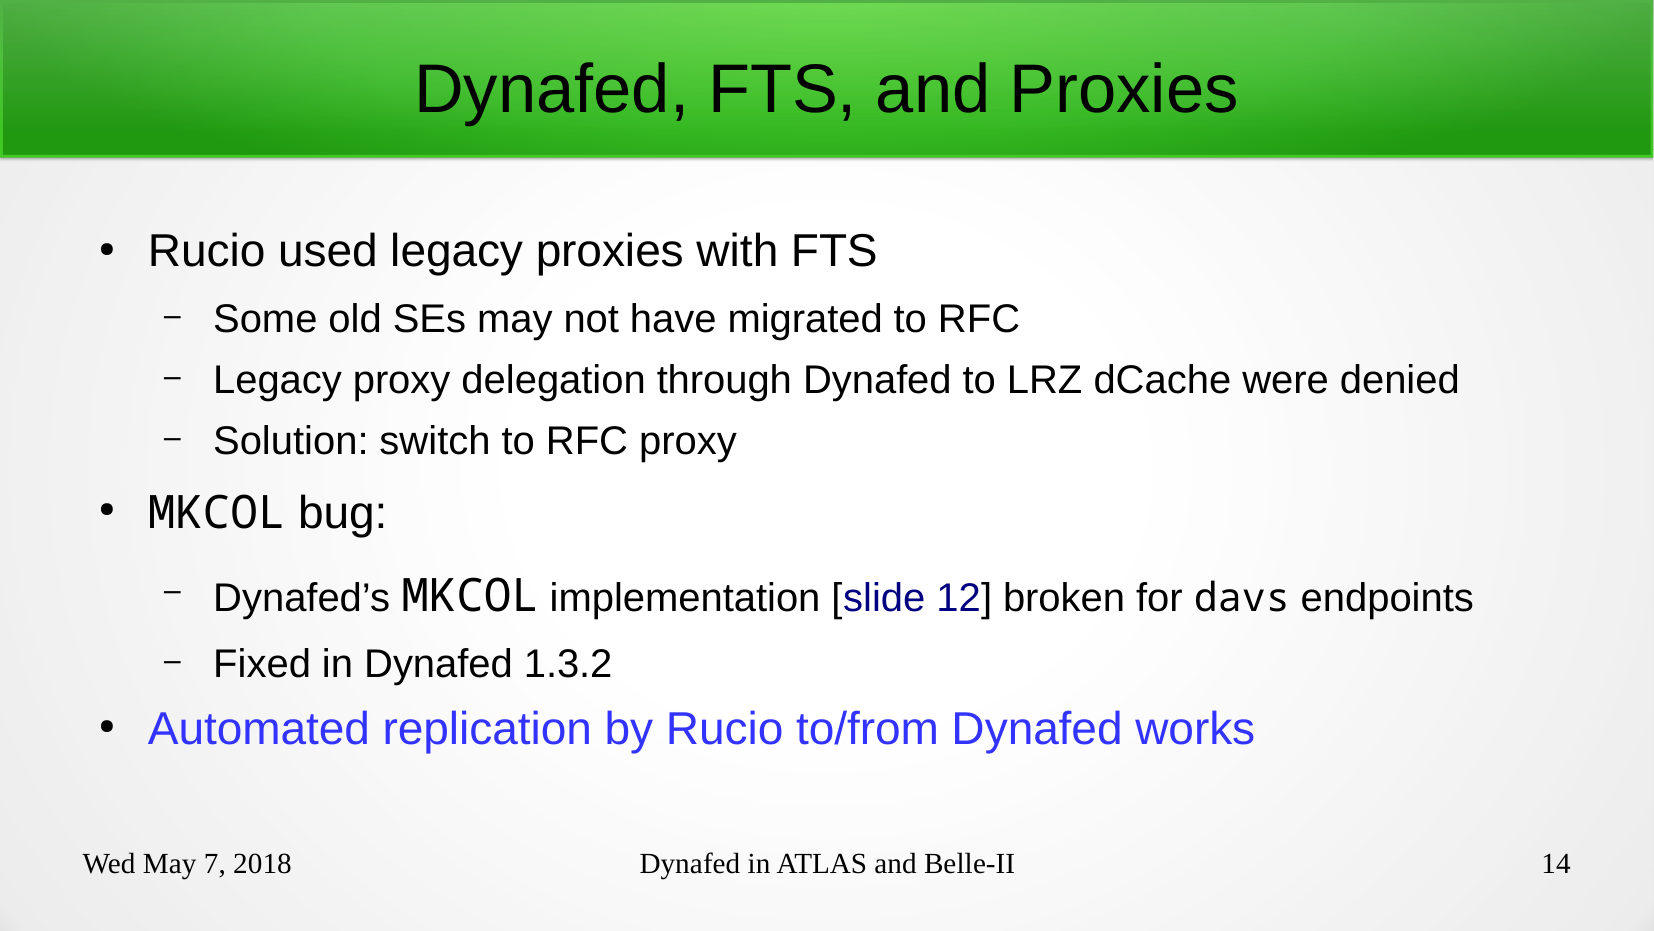

# Dynafed, FTS, and Proxies
Rucio used legacy proxies with FTS
Some old SEs may not have migrated to RFC
Legacy proxy delegation through Dynafed to LRZ dCache were denied
Solution: switch to RFC proxy
MKCOL bug:
Dynafed’s MKCOL implementation [slide 12] broken for davs endpoints
Fixed in Dynafed 1.3.2
Automated replication by Rucio to/from Dynafed works
Wed May 7, 2018
Dynafed in ATLAS and Belle-II
14